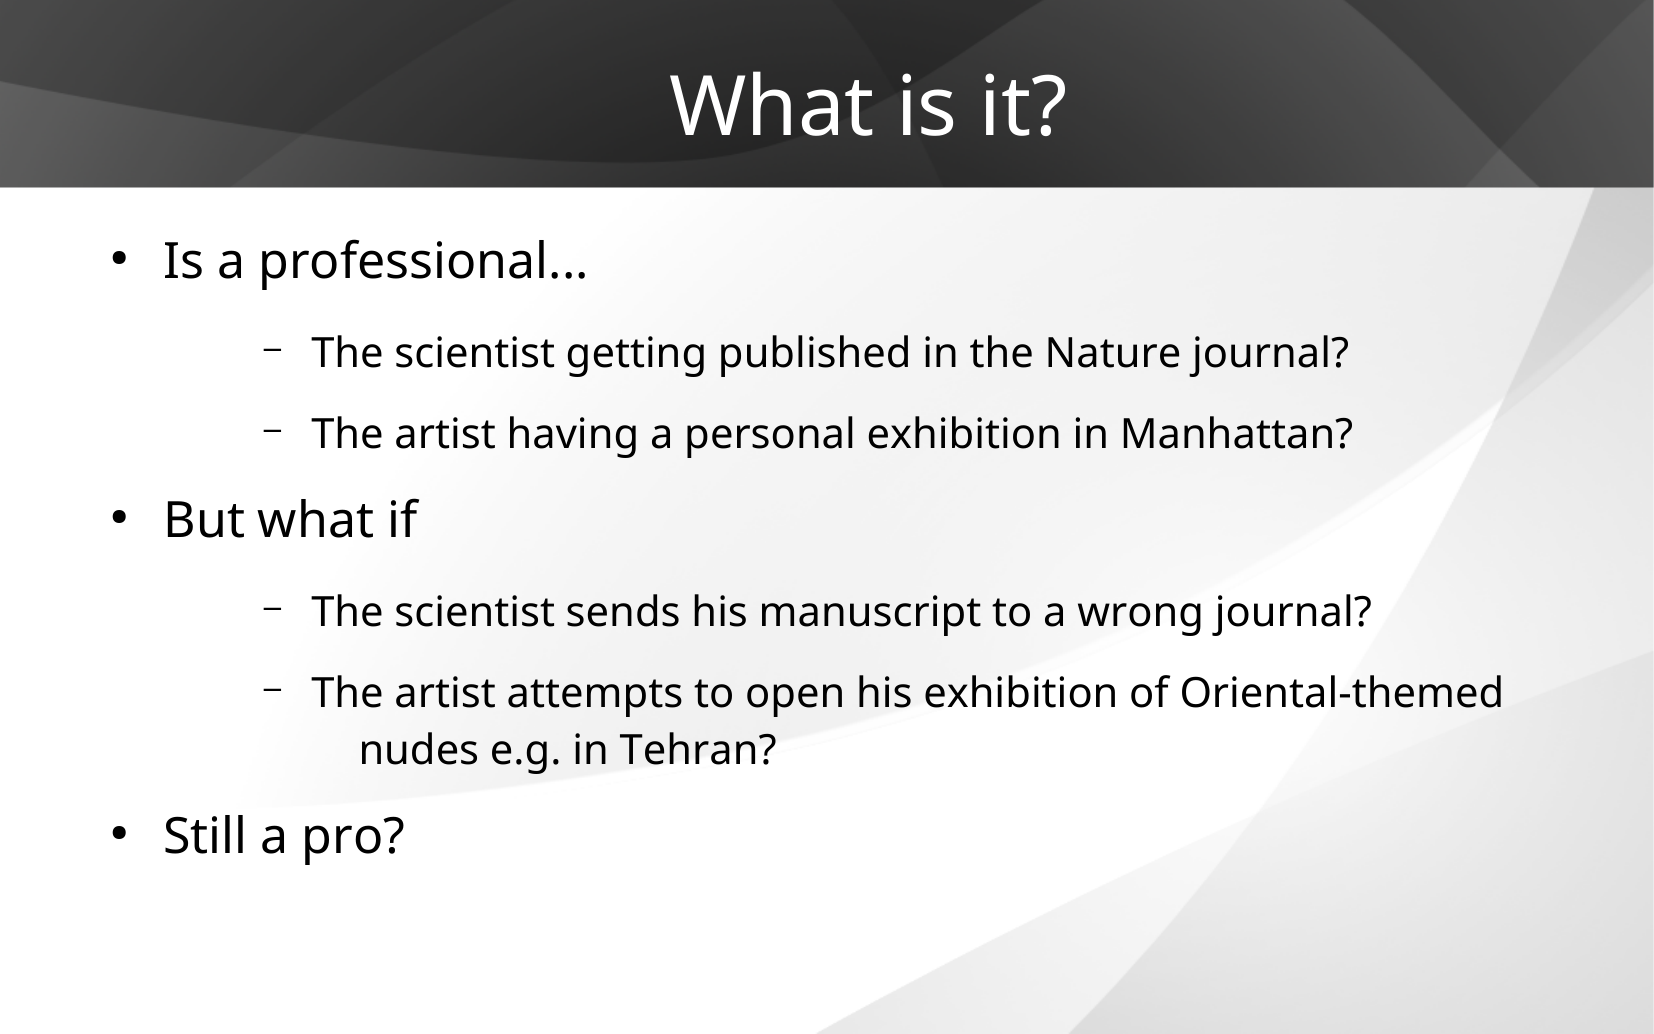

# What is it?
Is a professional...
The scientist getting published in the Nature journal?
The artist having a personal exhibition in Manhattan?
But what if
The scientist sends his manuscript to a wrong journal?
The artist attempts to open his exhibition of Oriental-themed nudes e.g. in Tehran?
Still a pro?